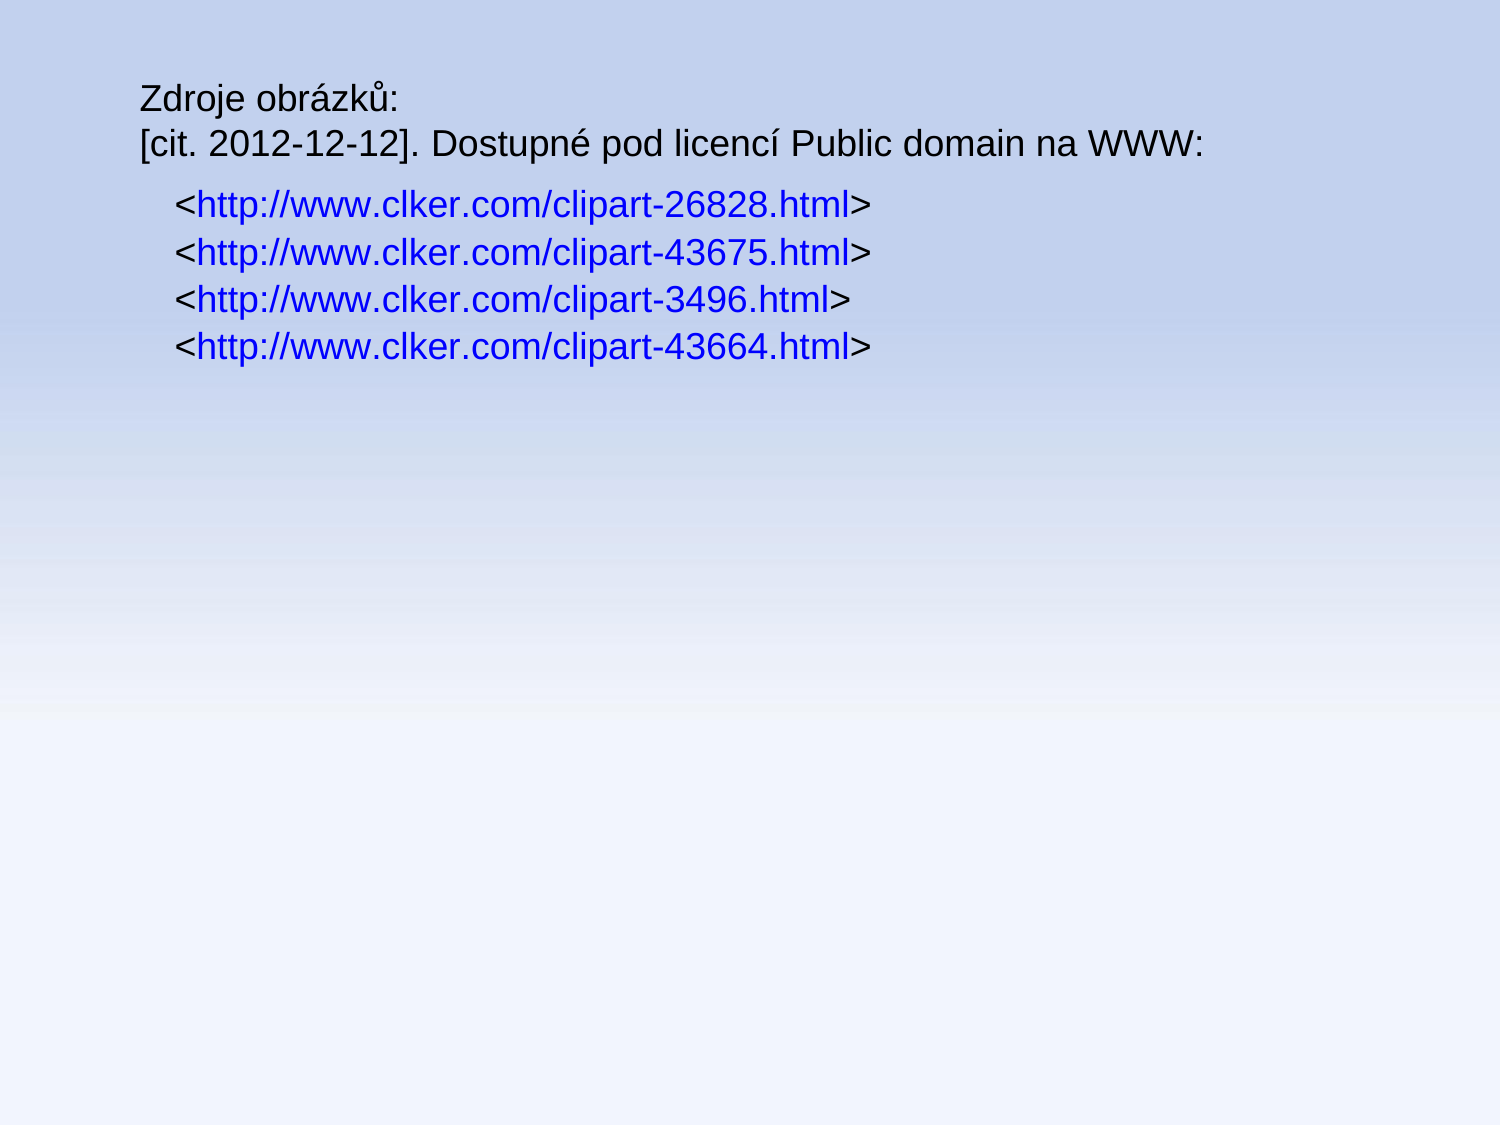

Zdroje obrázků:
[cit. 2012-12-12]. Dostupné pod licencí Public domain na WWW:
<http://www.clker.com/clipart-26828.html>
<http://www.clker.com/clipart-43675.html>
<http://www.clker.com/clipart-3496.html>
<http://www.clker.com/clipart-43664.html>